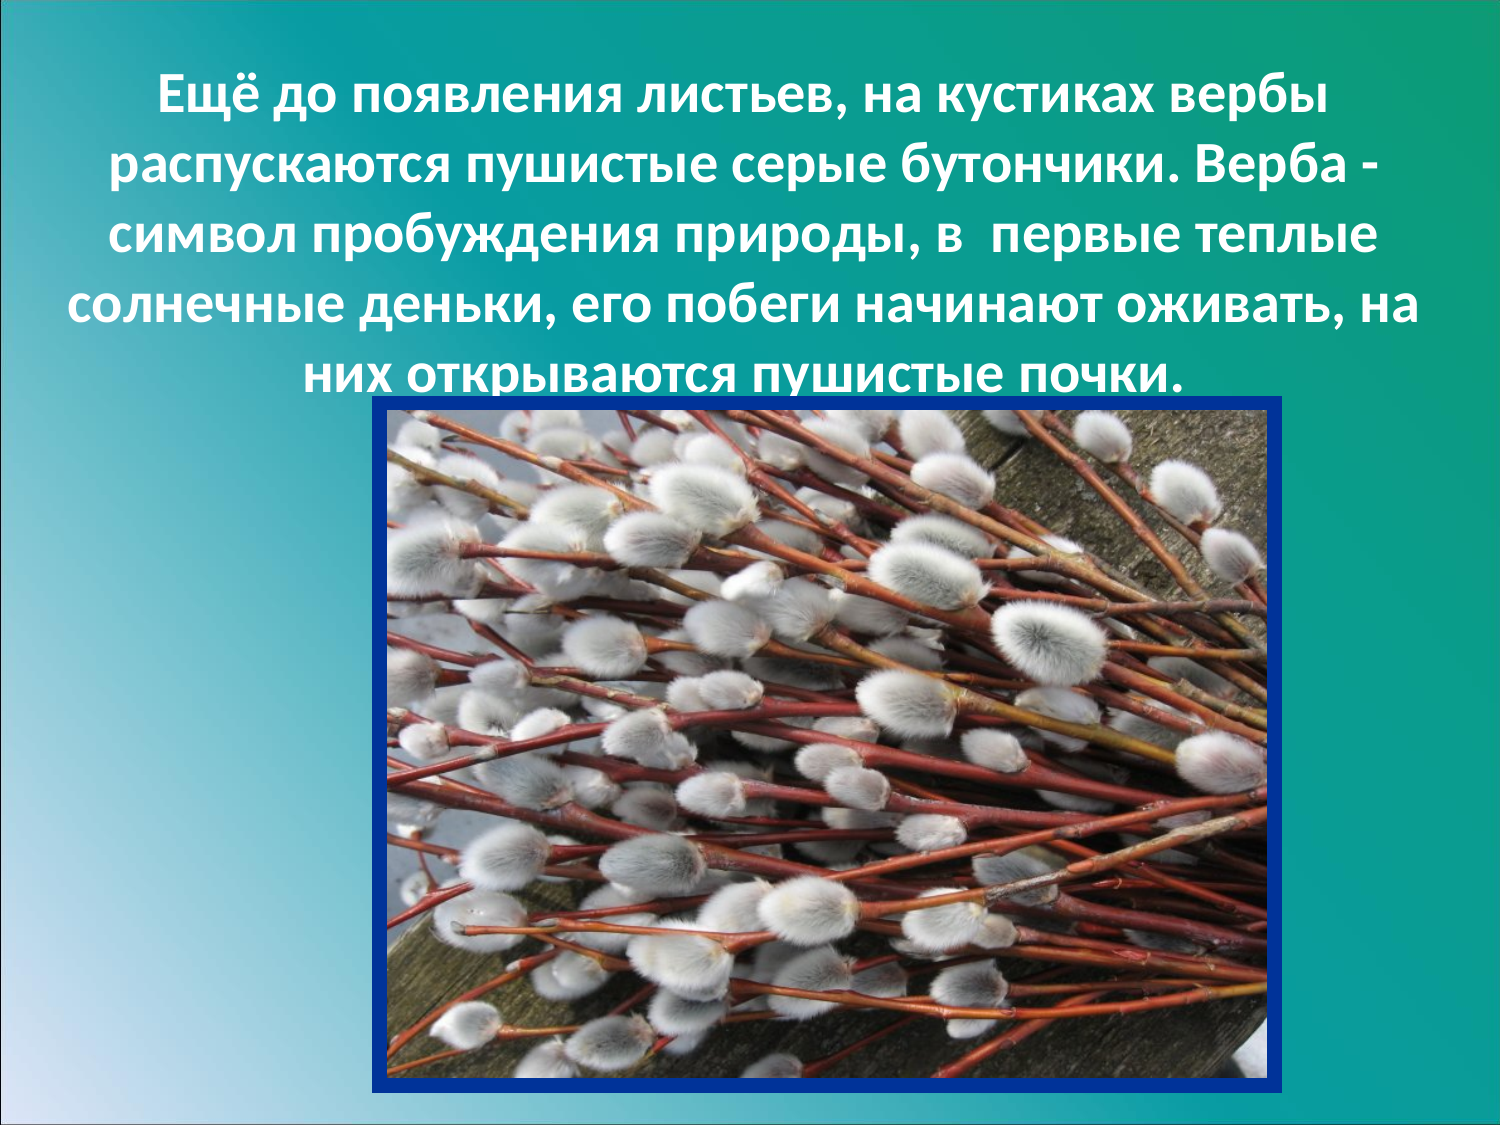

# Ещё до появления листьев, на кустиках вербы распускаются пушистые серые бутончики. Верба - символ пробуждения природы, в первые теплые солнечные деньки, его побеги начинают оживать, на них открываются пушистые почки.